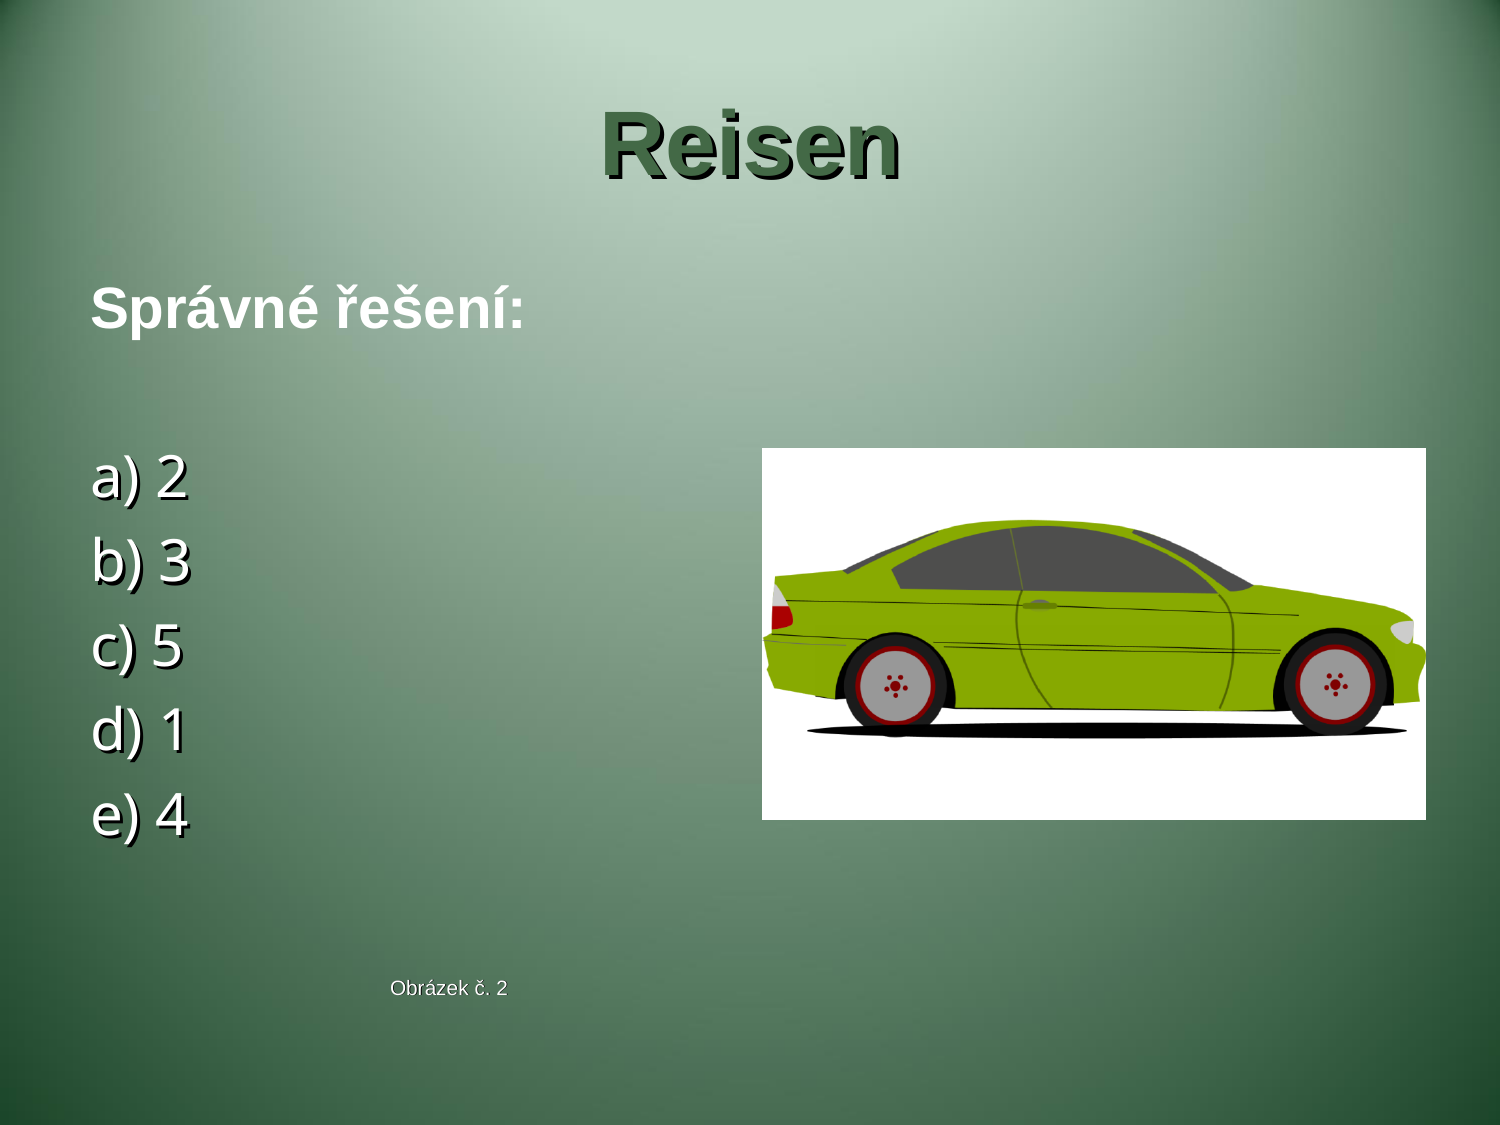

# Reisen
Správné řešení:
a) 2
b) 3
c) 5
d) 1
e) 4
			Obrázek č. 2